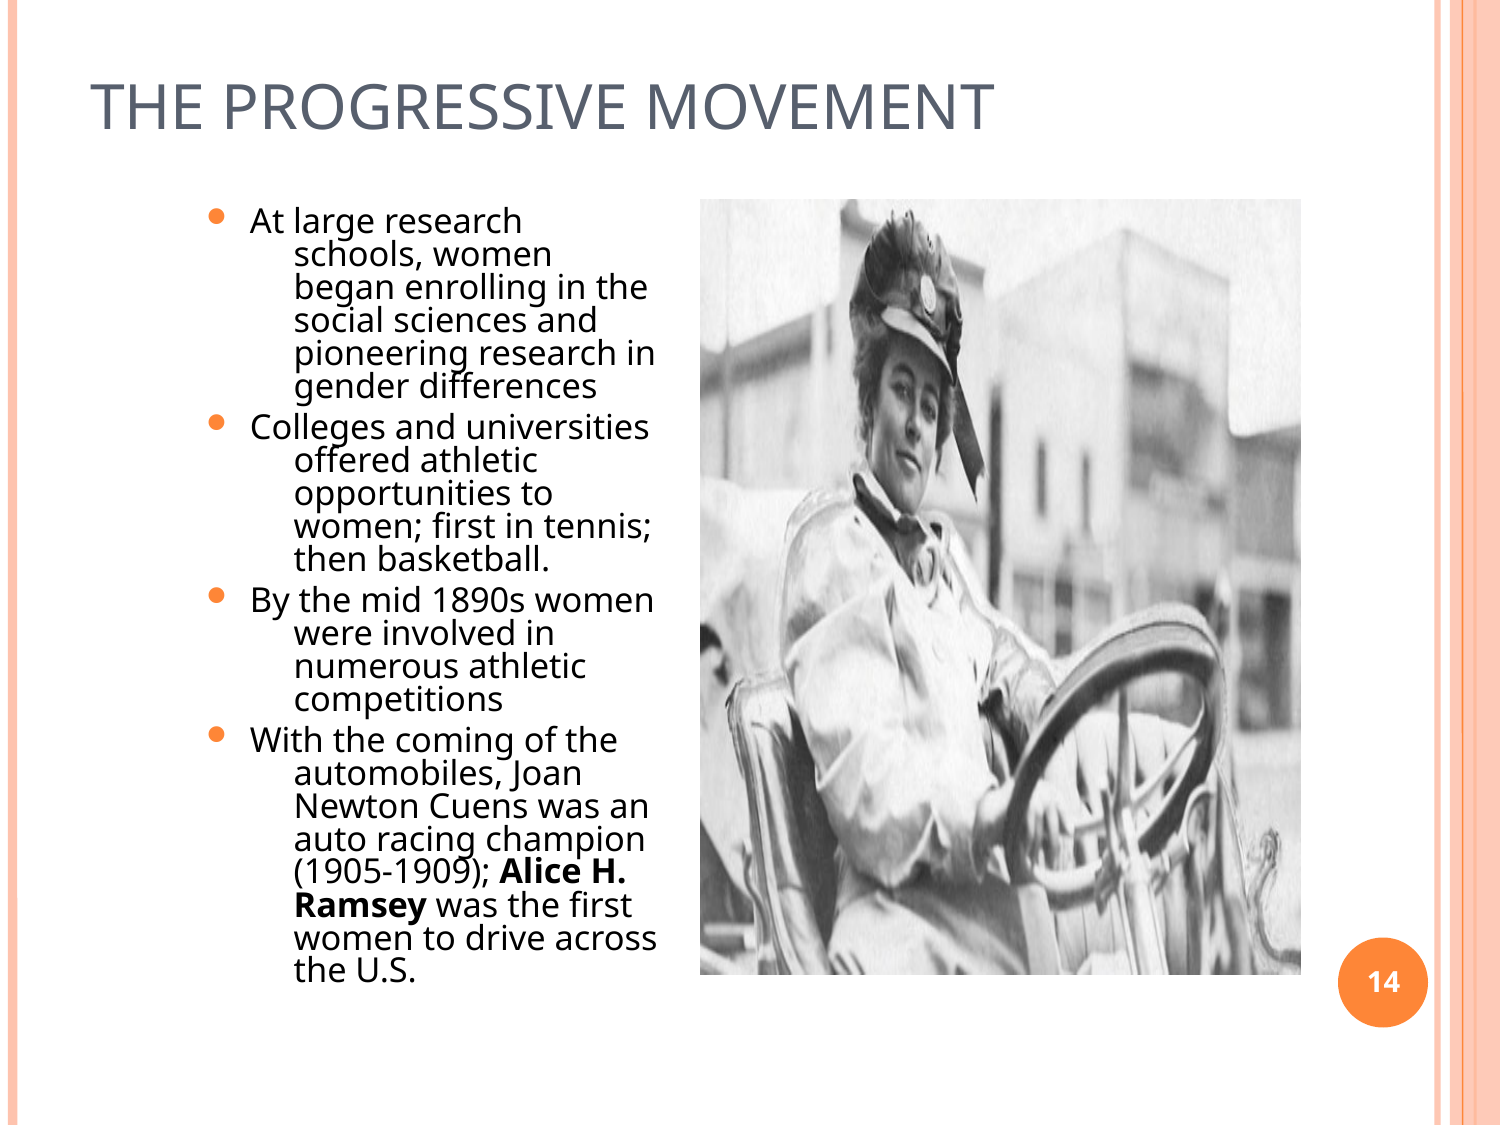

# The Progressive Movement
At large research schools, women began enrolling in the social sciences and pioneering research in gender differences
Colleges and universities offered athletic opportunities to women; first in tennis; then basketball.
By the mid 1890s women were involved in numerous athletic competitions
With the coming of the automobiles, Joan Newton Cuens was an auto racing champion (1905-1909); Alice H. Ramsey was the first women to drive across the U.S.